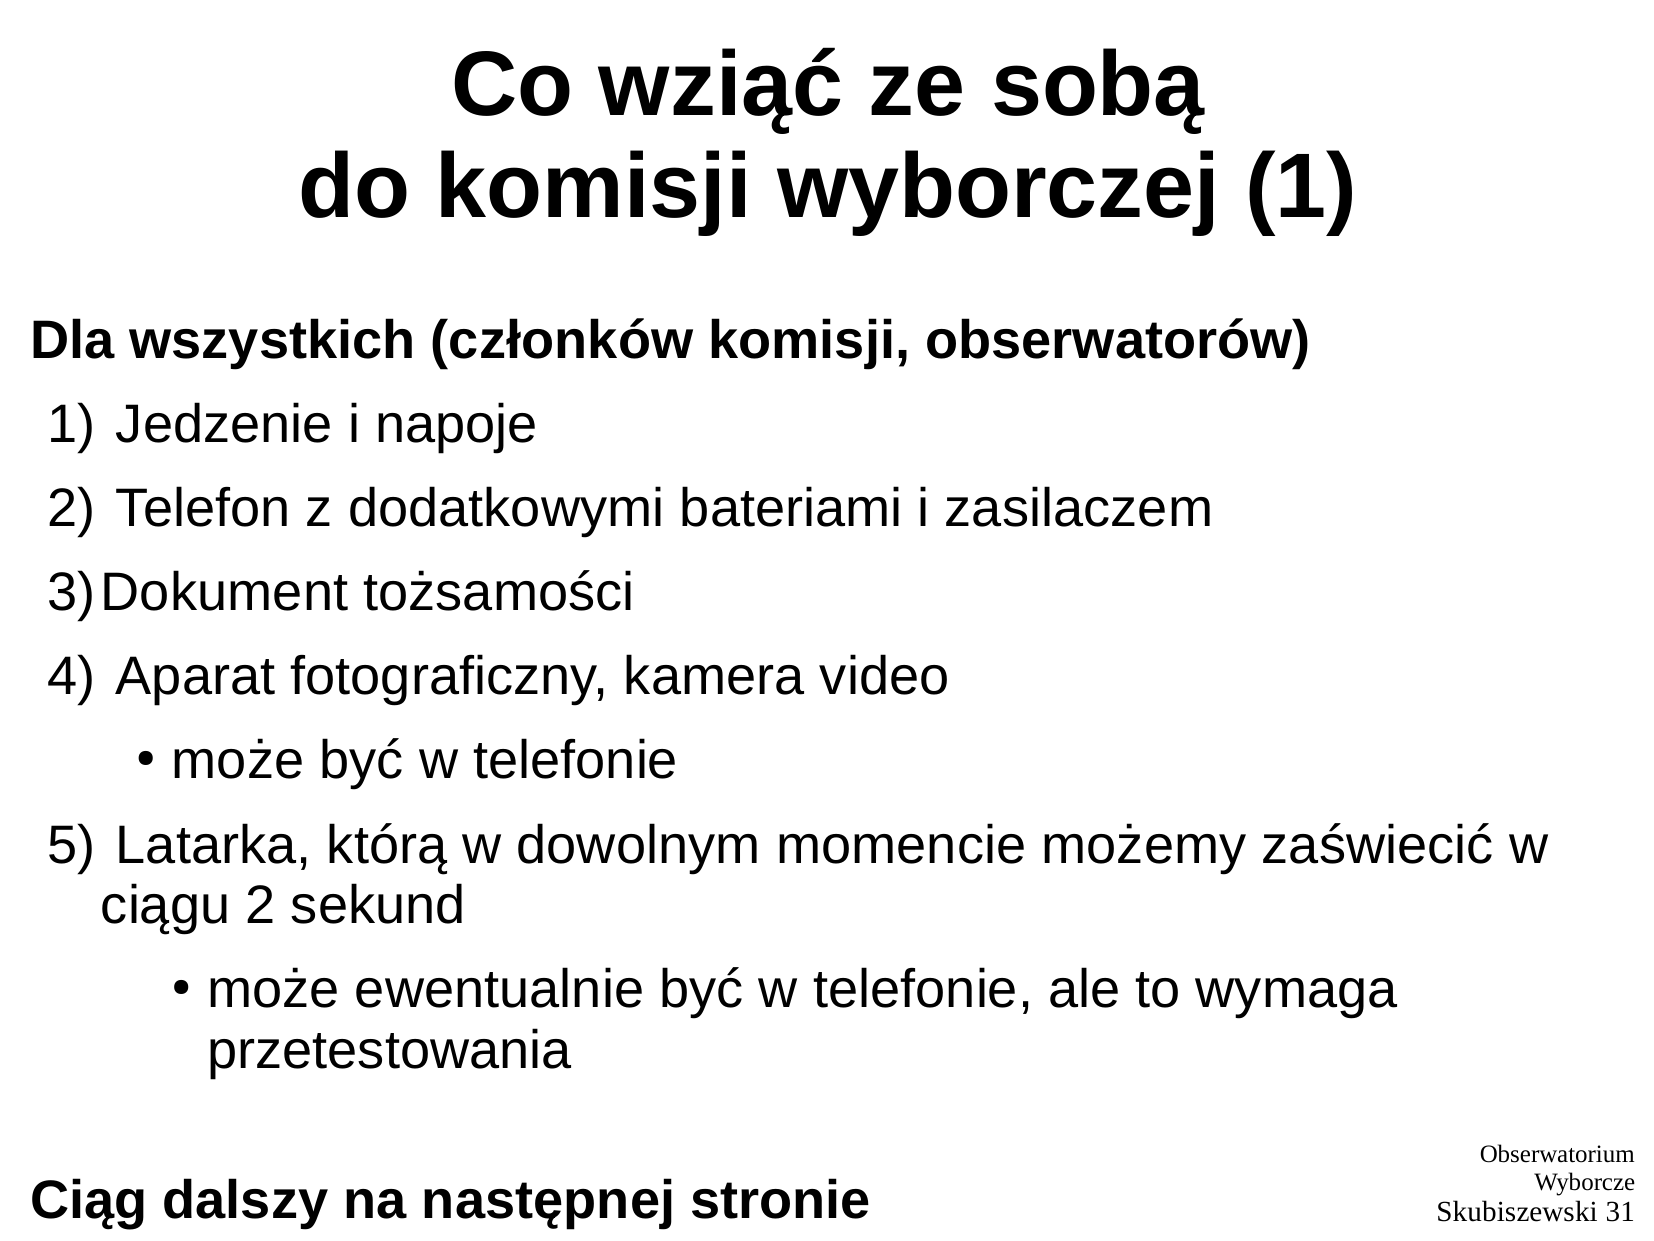

# Co wziąć ze sobą do komisji wyborczej (1)
Dla wszystkich (członków komisji, obserwatorów)
 Jedzenie i napoje
 Telefon z dodatkowymi bateriami i zasilaczem
Dokument tożsamości
 Aparat fotograficzny, kamera video
może być w telefonie
 Latarka, którą w dowolnym momencie możemy zaświecić w ciągu 2 sekund
może ewentualnie być w telefonie, ale to wymaga przetestowania
Ciąg dalszy na następnej stronie
31